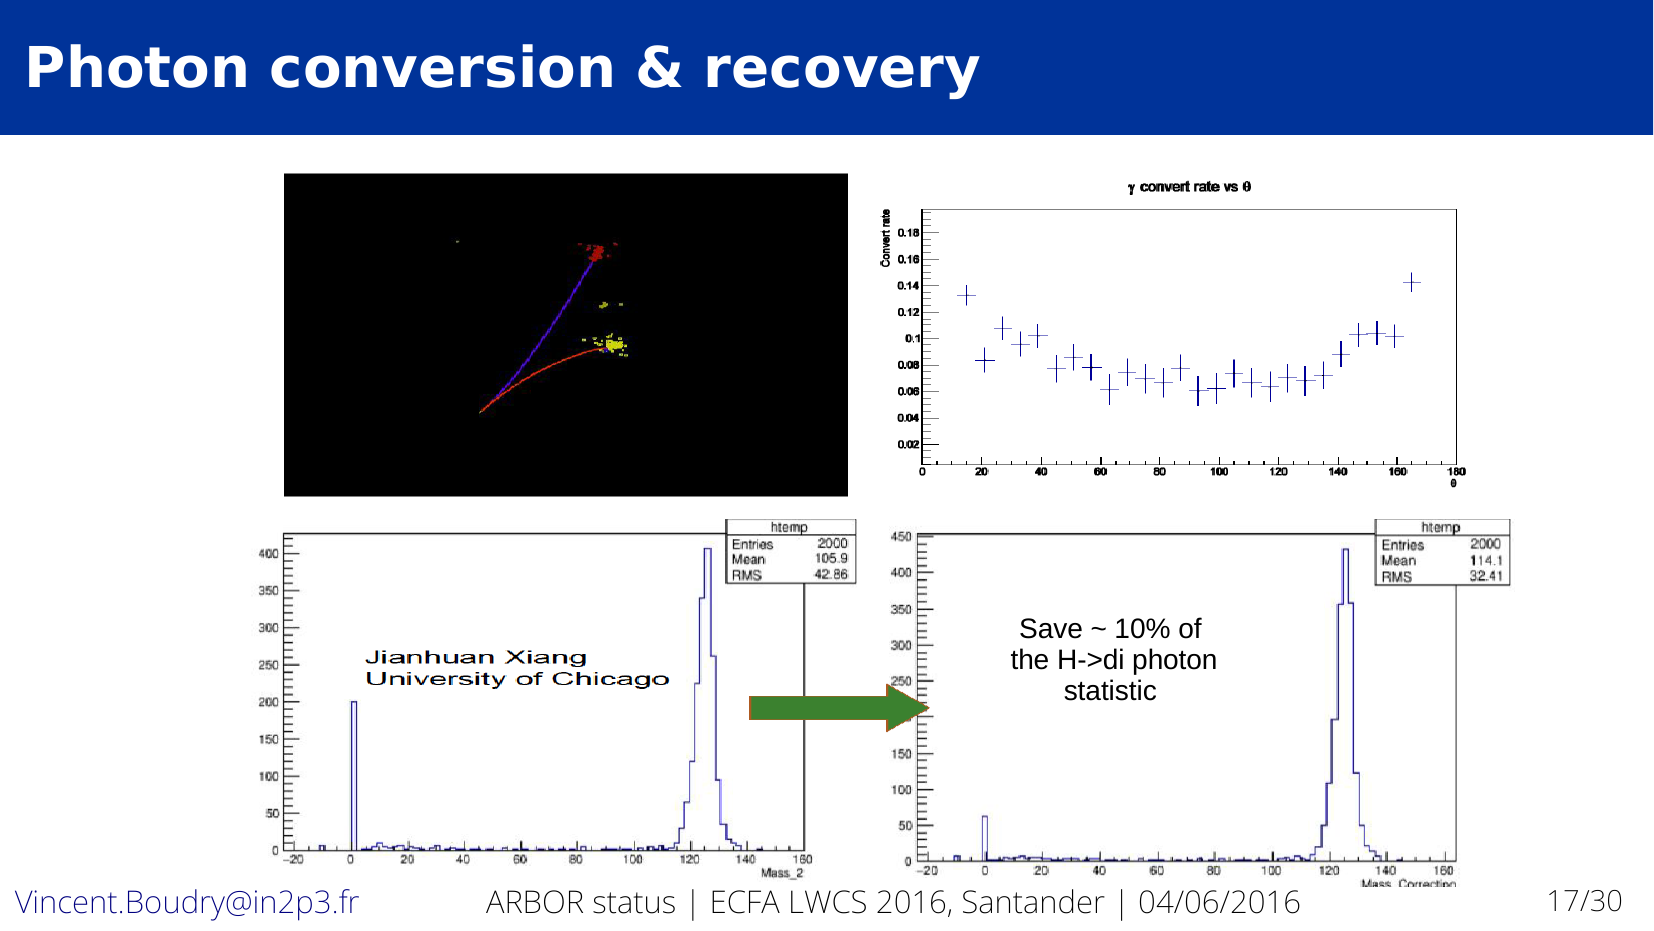

# Photon conversion & recovery
Save ~ 10% of
 the H->di photon
statistic
ARBOR status | ECFA LWCS 2016, Santander | 04/06/2016
17